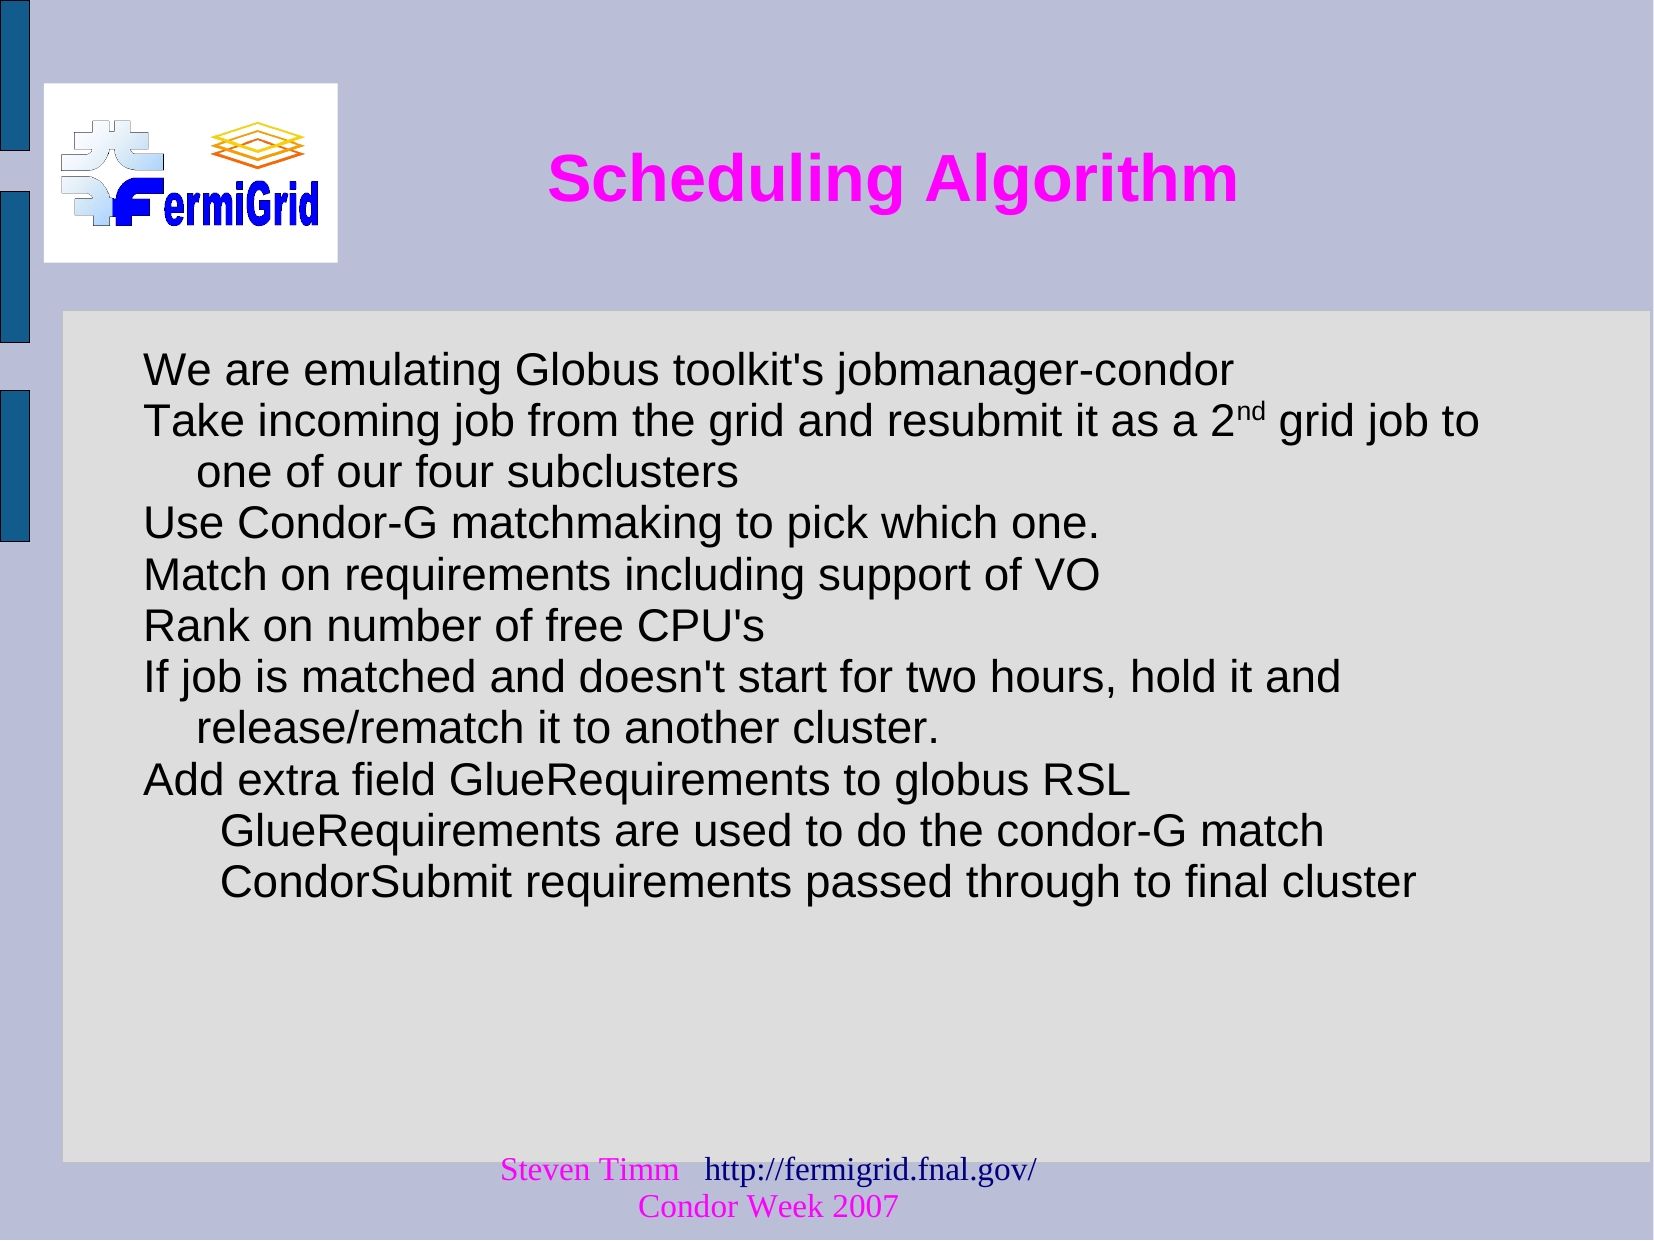

# Scheduling Algorithm
We are emulating Globus toolkit's jobmanager-condor
Take incoming job from the grid and resubmit it as a 2nd grid job to one of our four subclusters
Use Condor-G matchmaking to pick which one.
Match on requirements including support of VO
Rank on number of free CPU's
If job is matched and doesn't start for two hours, hold it and release/rematch it to another cluster.
Add extra field GlueRequirements to globus RSL
GlueRequirements are used to do the condor-G match
CondorSubmit requirements passed through to final cluster